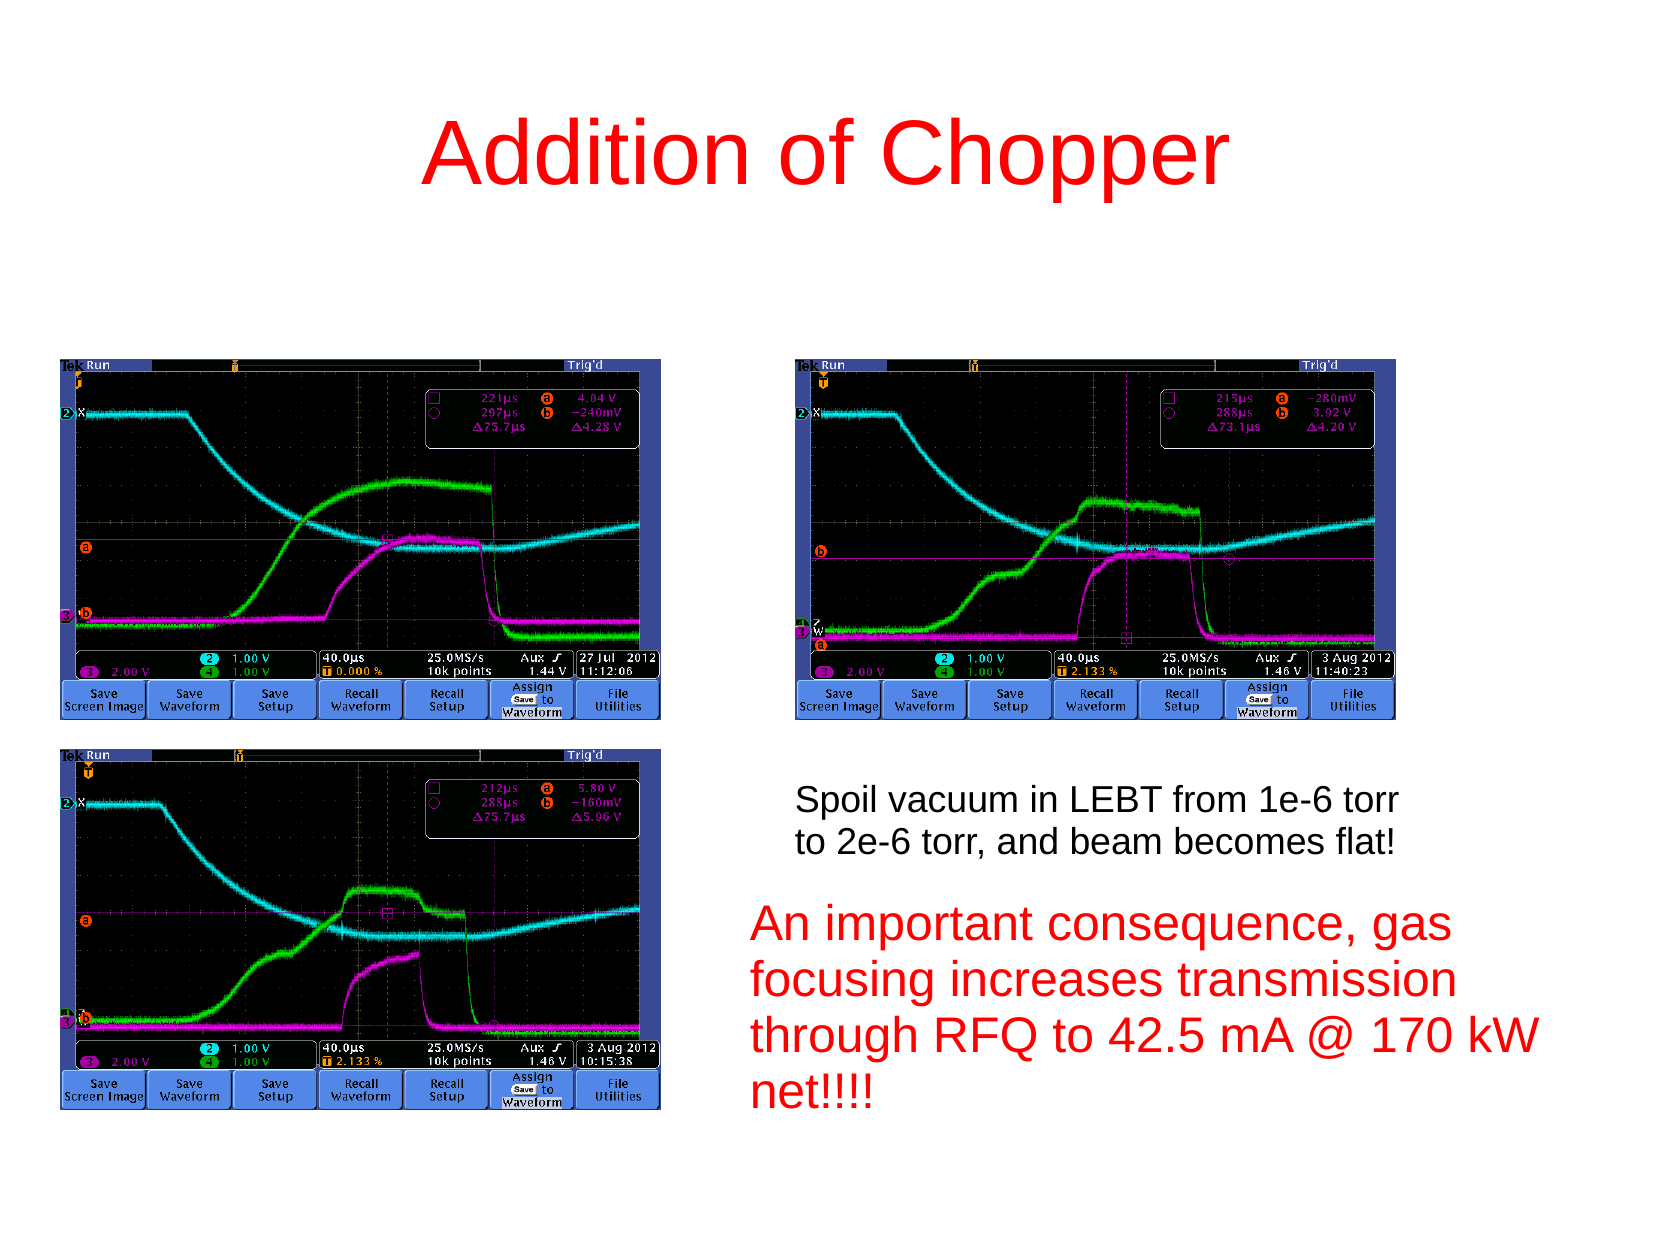

# Addition of Chopper
Spoil vacuum in LEBT from 1e-6 torr to 2e-6 torr, and beam becomes flat!
An important consequence, gas focusing increases transmission through RFQ to 42.5 mA @ 170 kW net!!!!